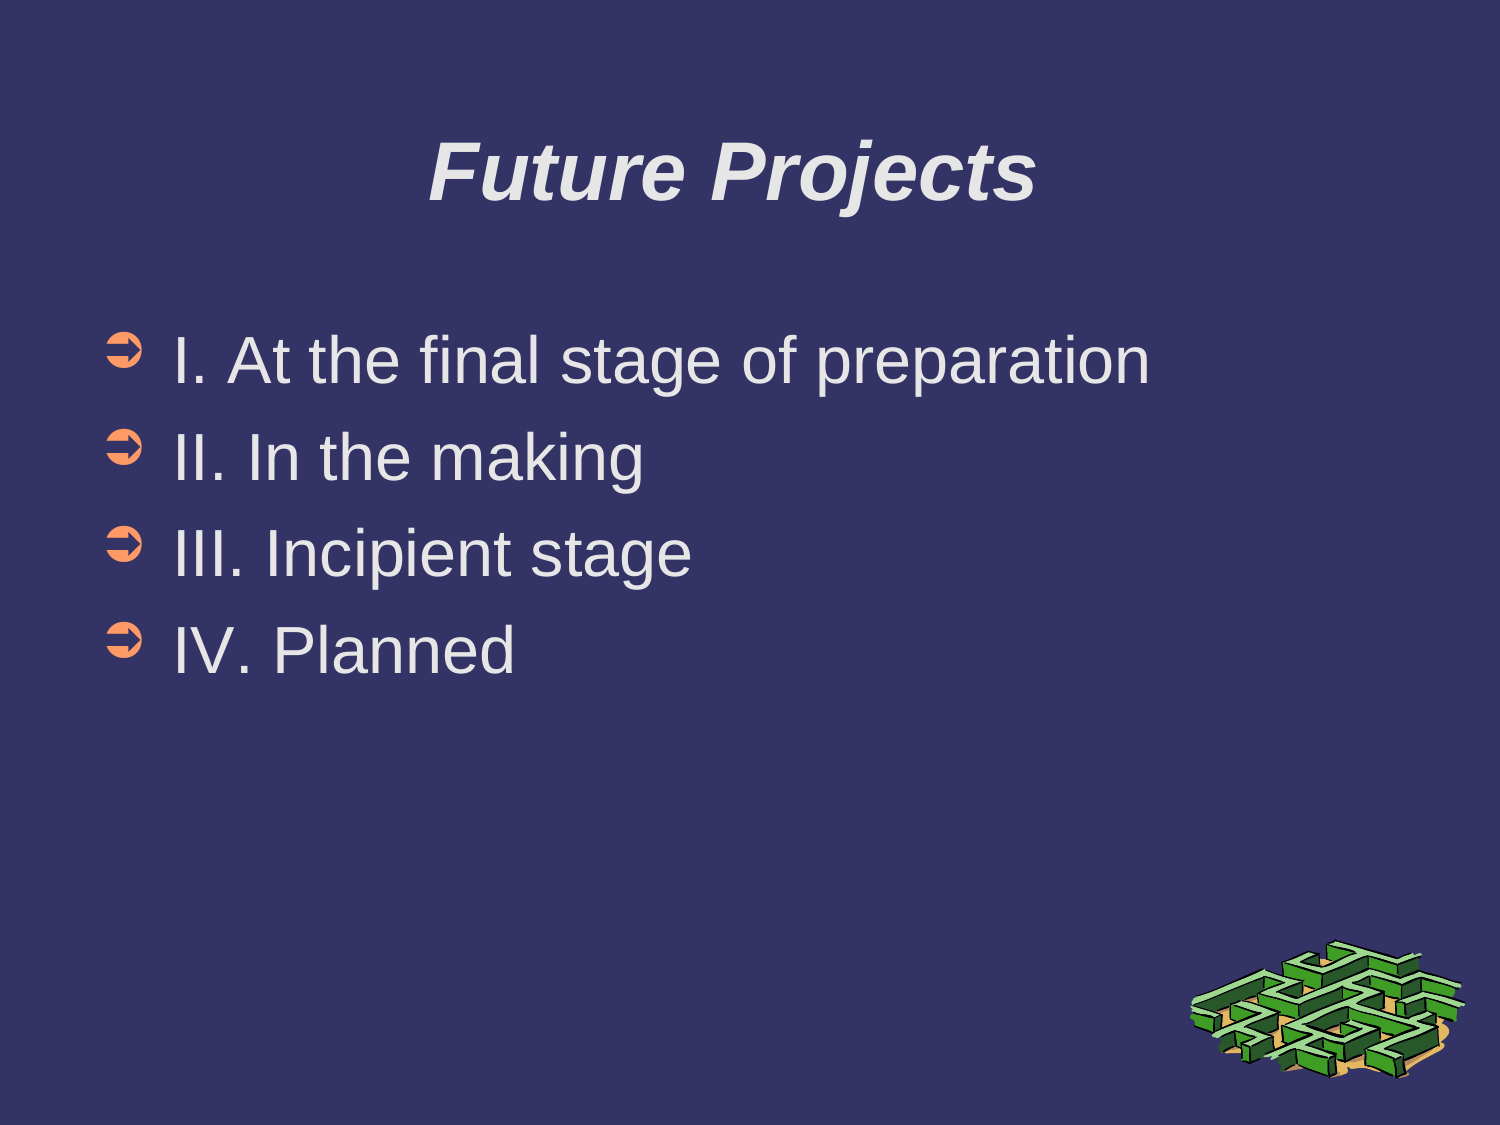

# Future Projects
I. At the final stage of preparation
II. In the making
III. Incipient stage
IV. Planned